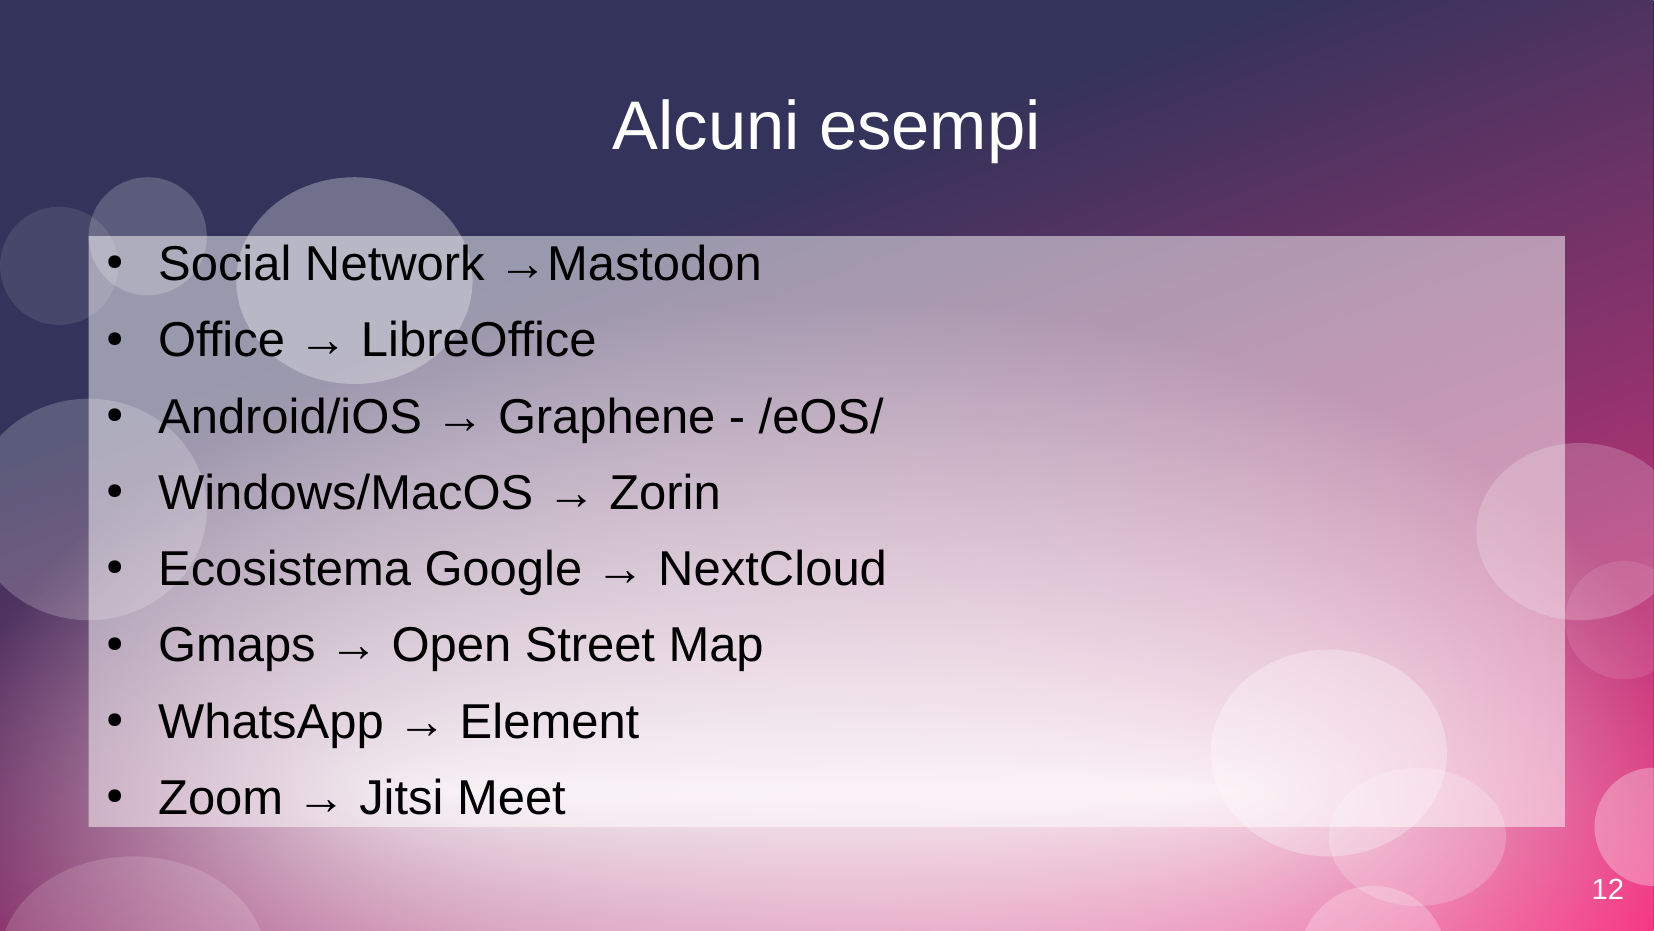

# Alcuni esempi
Social Network →Mastodon
Office → LibreOffice
Android/iOS → Graphene - /eOS/
Windows/MacOS → Zorin
Ecosistema Google → NextCloud
Gmaps → Open Street Map
WhatsApp → Element
Zoom → Jitsi Meet